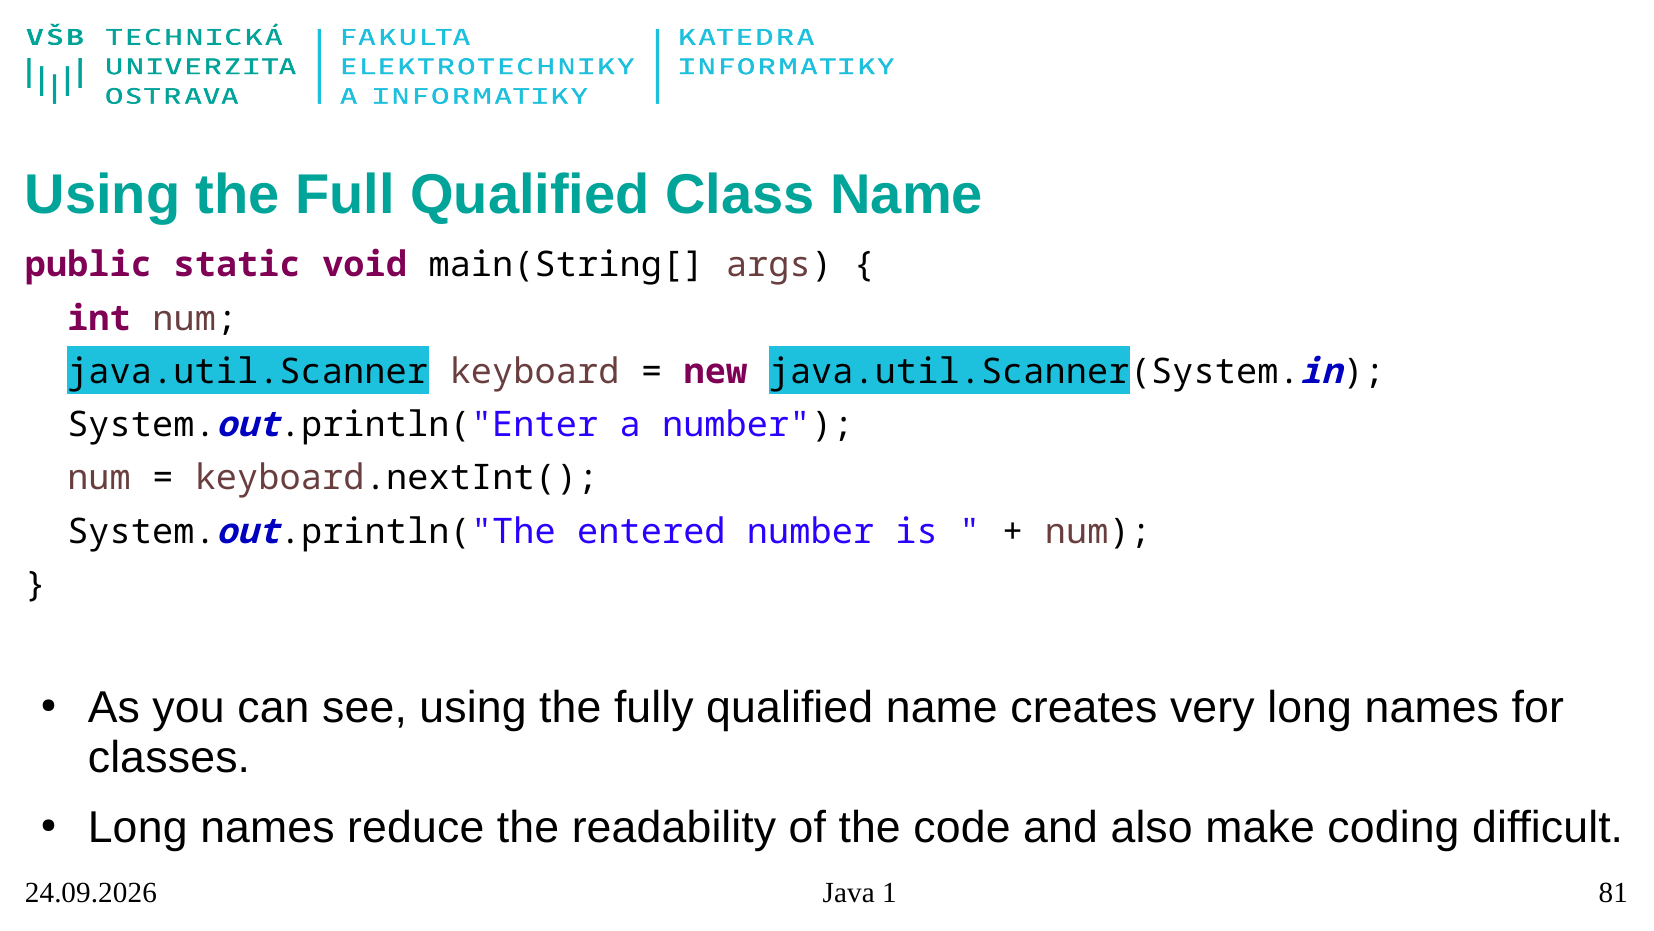

# Using the Full Qualified Class Name
public static void main(String[] args) {
 int num;
 java.util.Scanner keyboard = new java.util.Scanner(System.in);
 System.out.println("Enter a number");
 num = keyboard.nextInt();
 System.out.println("The entered number is " + num);
}
As you can see, using the fully qualified name creates very long names for classes.
Long names reduce the readability of the code and also make coding difficult.
Java 1
81